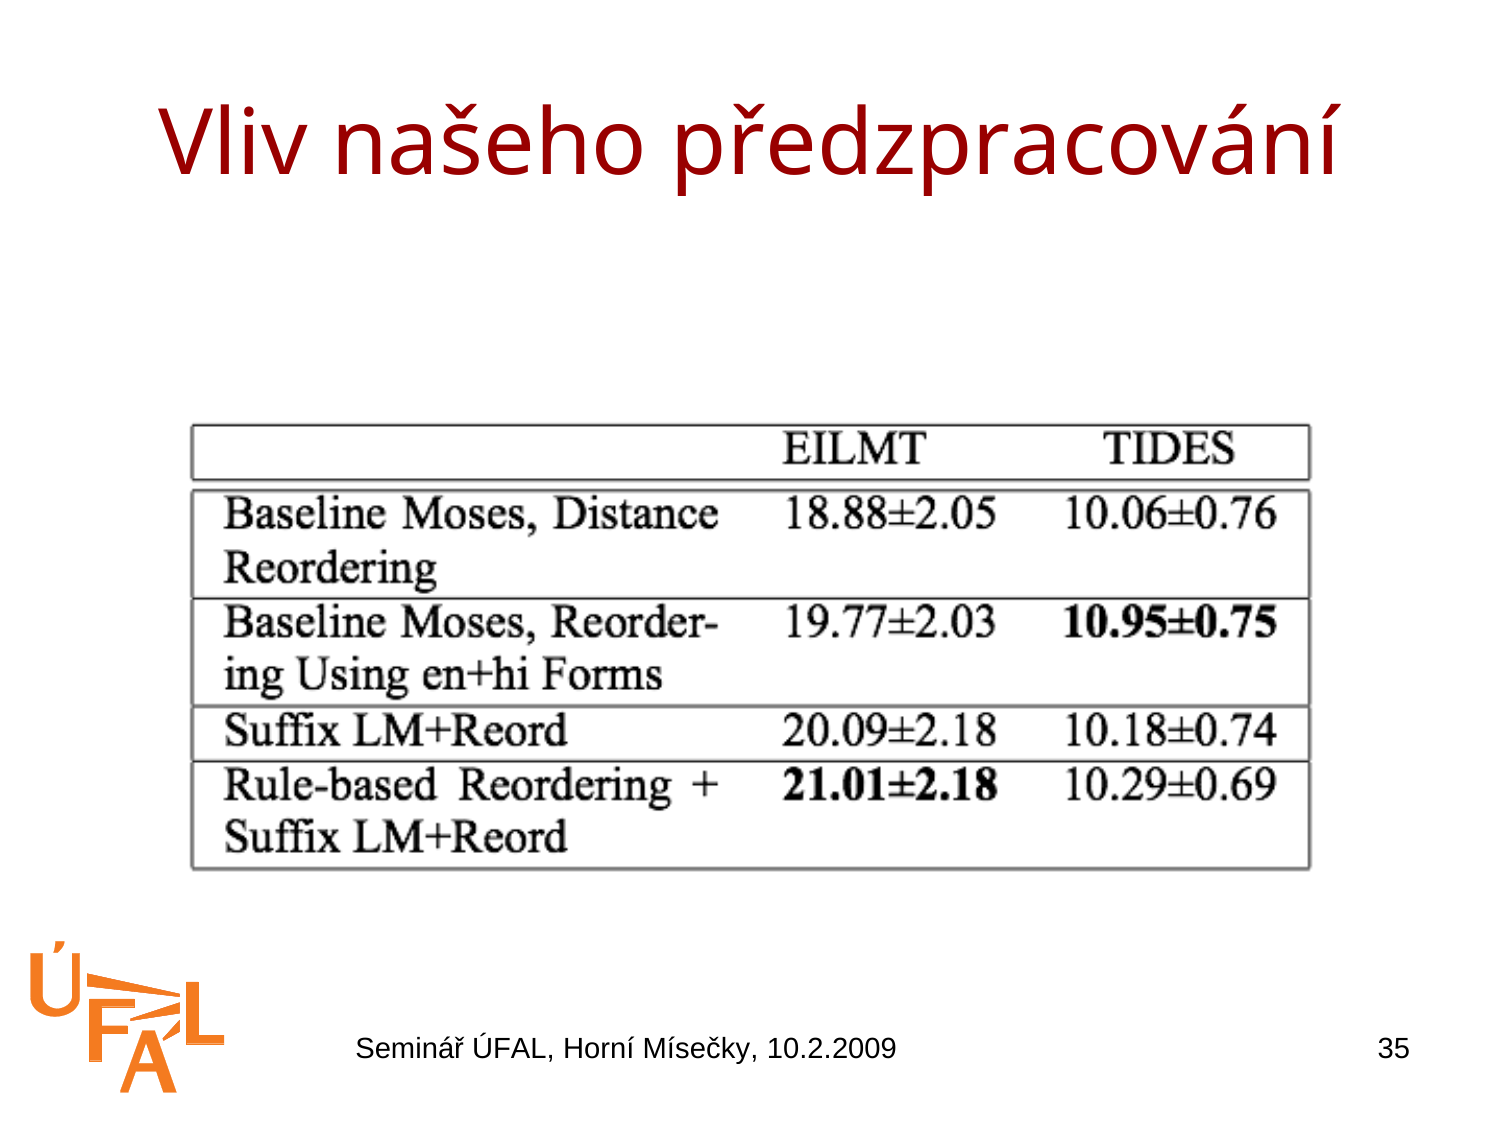

# Vliv našeho předzpracování
Seminář ÚFAL, Horní Mísečky, 10.2.2009
35